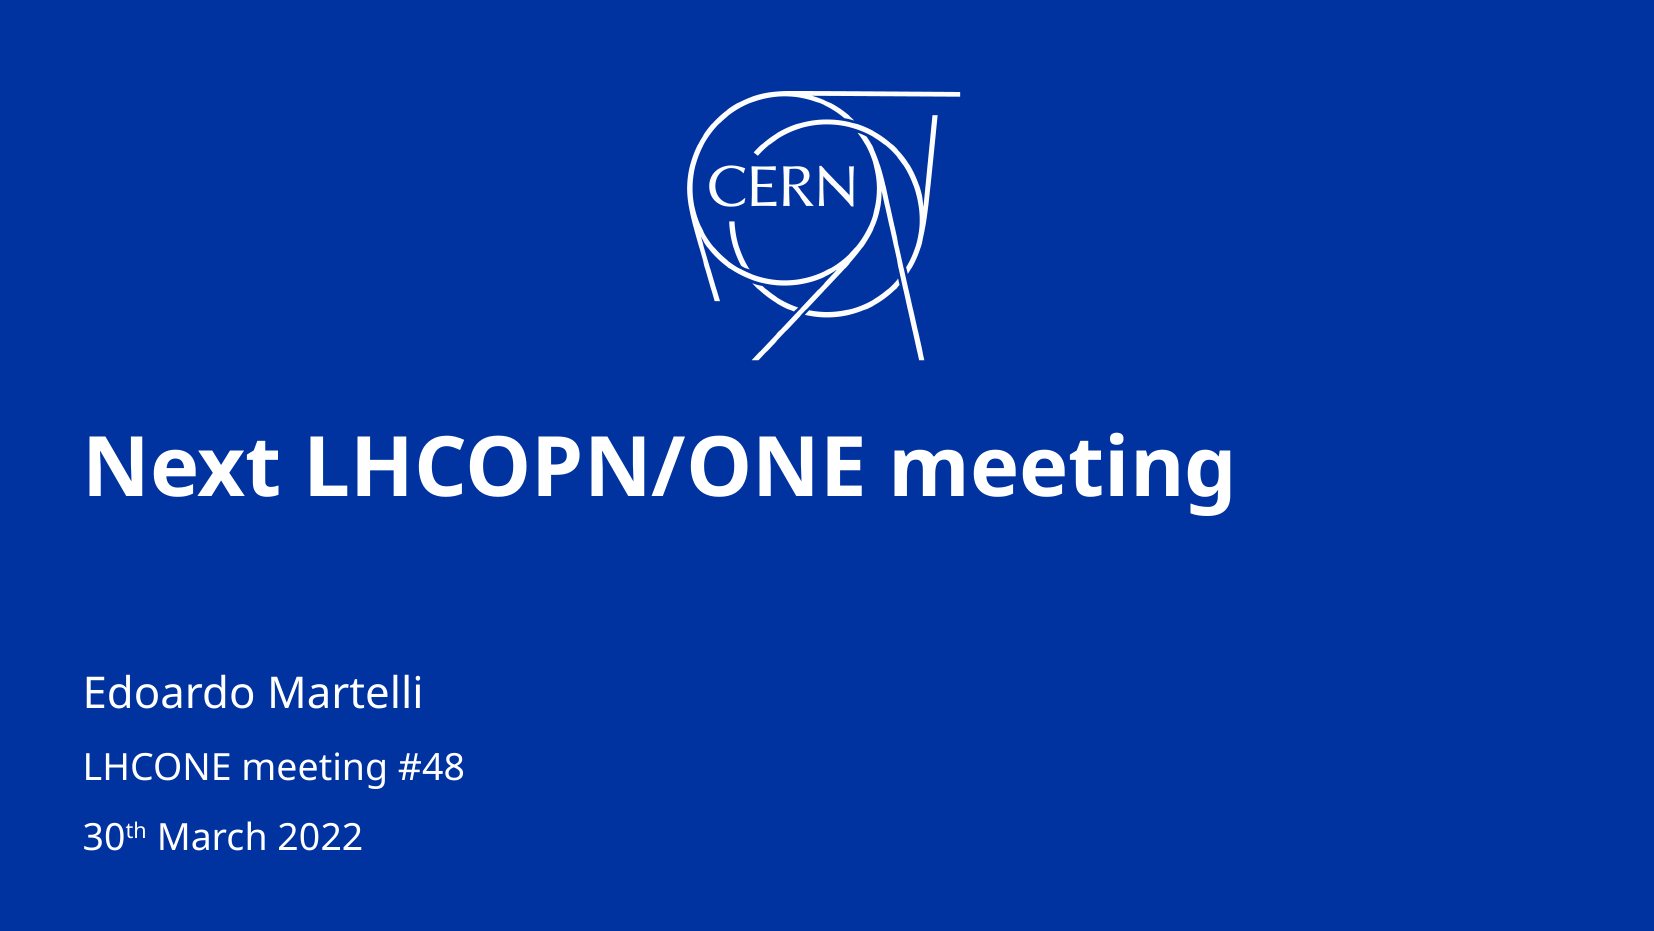

# Next LHCOPN/ONE meeting
Edoardo Martelli
LHCONE meeting #48
30th March 2022